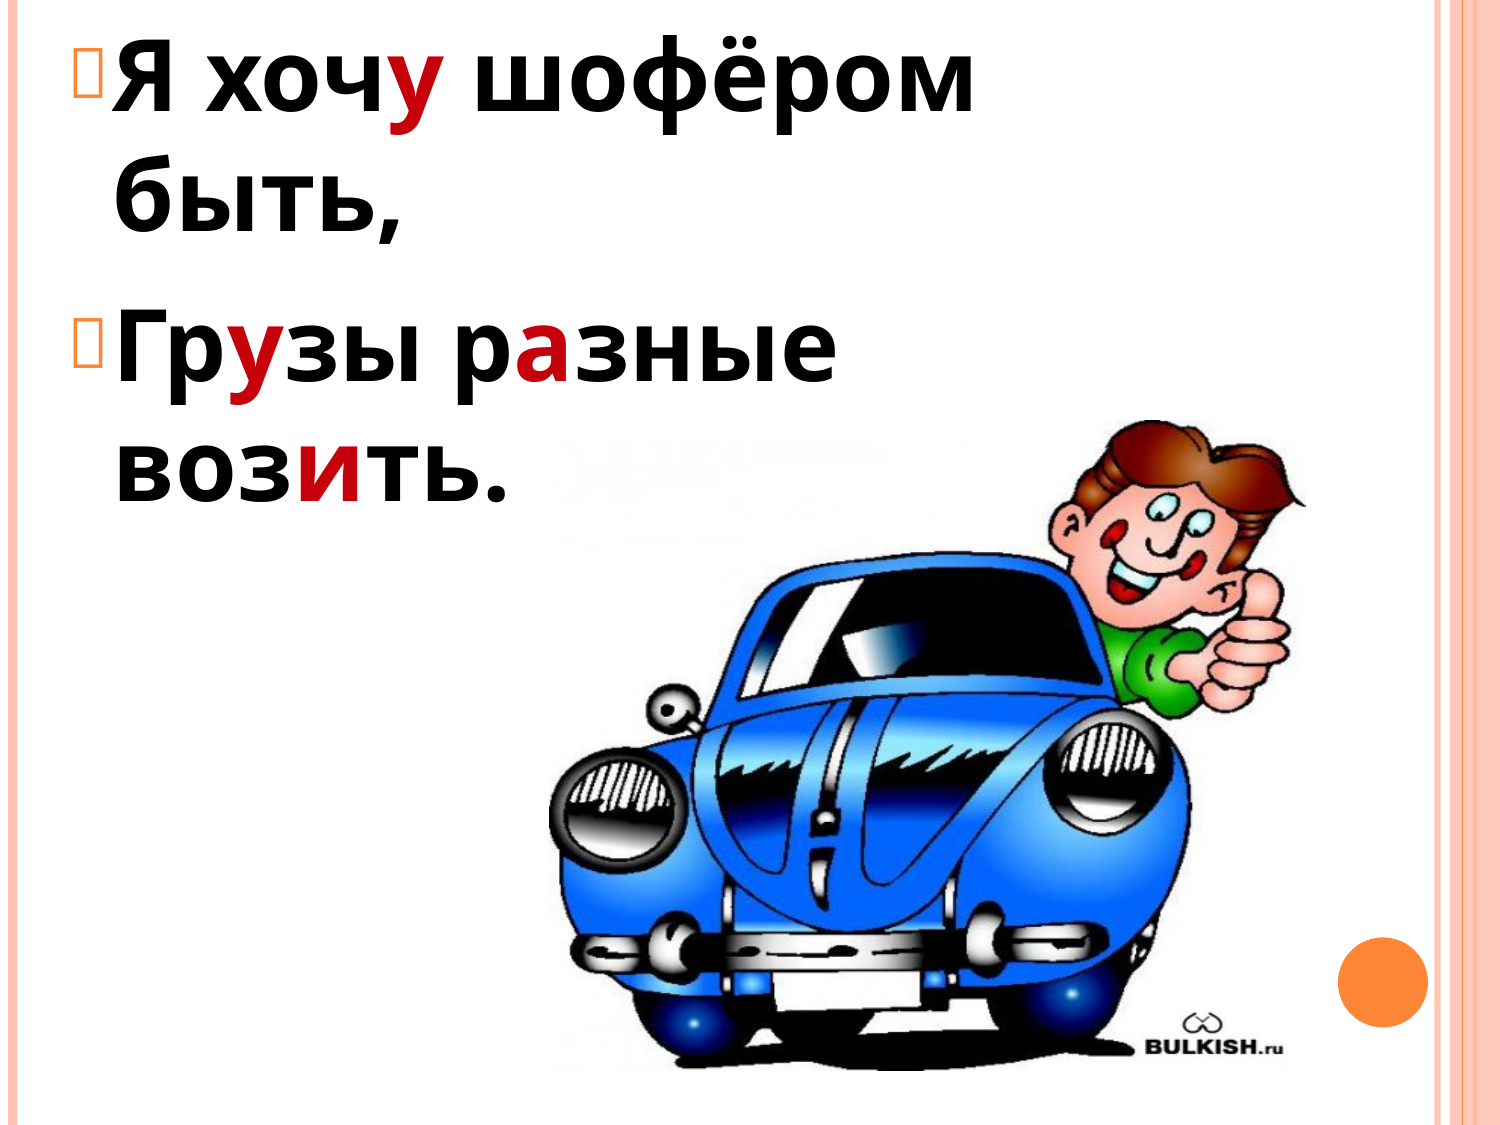

Я хочу шофёром быть,
Грузы разные возить.
#